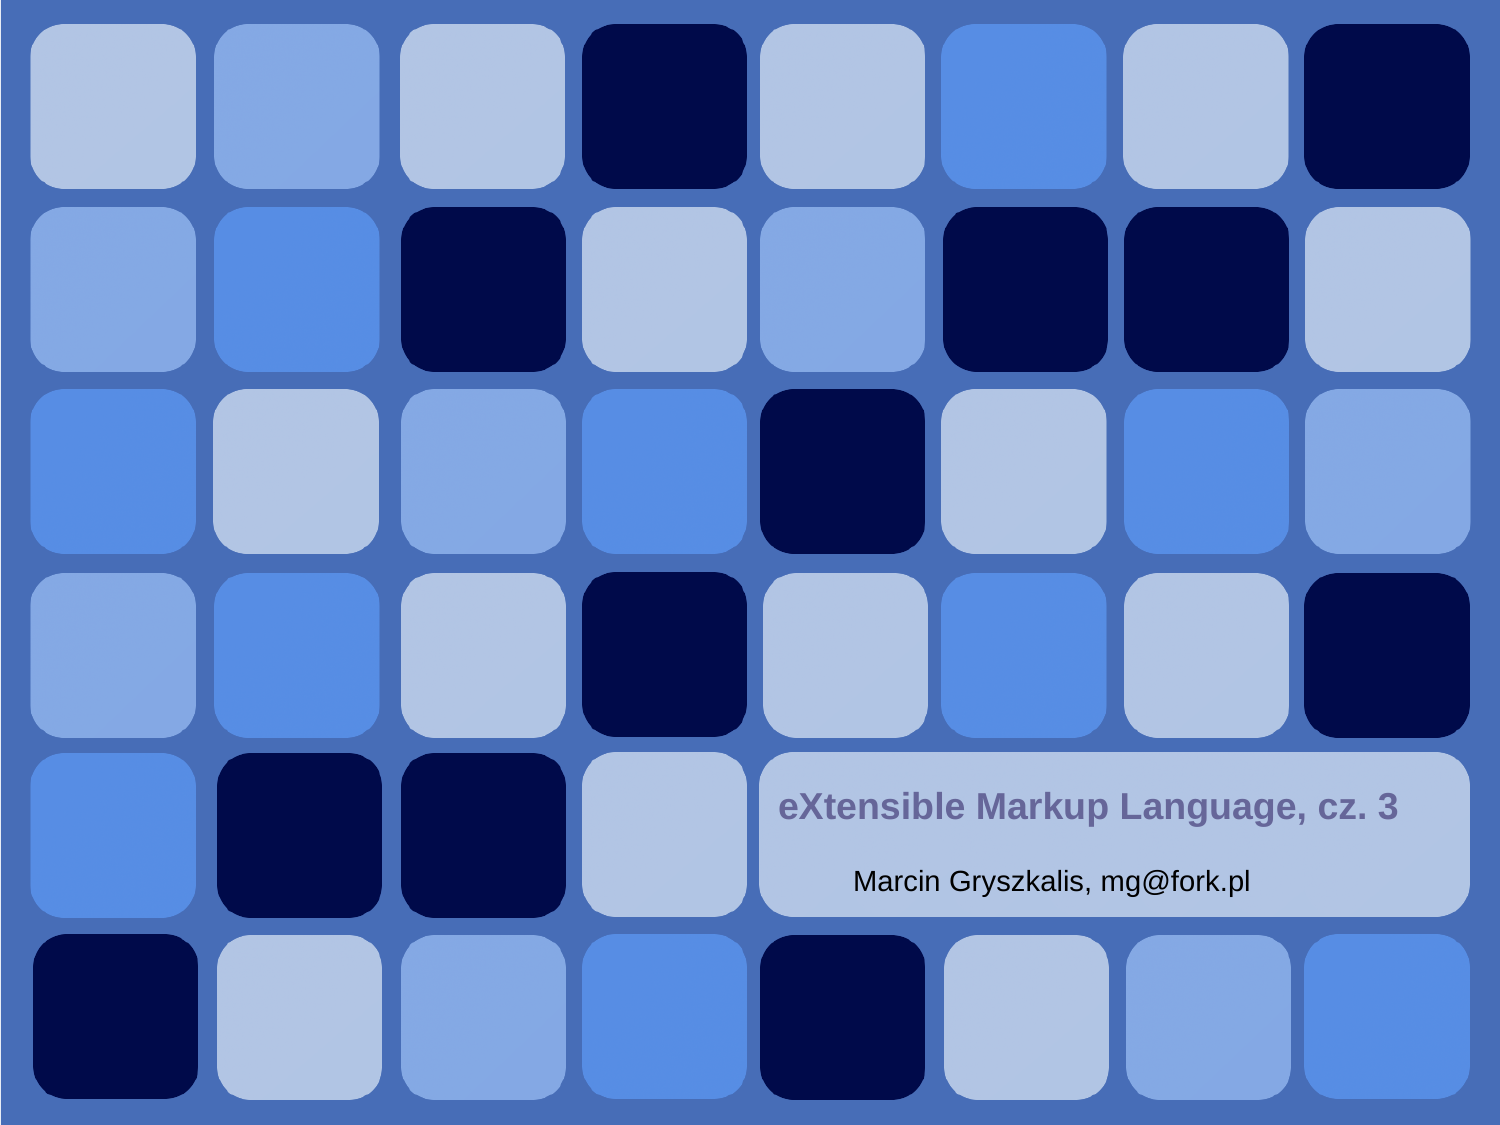

# eXtensible Markup Language, cz. 3
Marcin Gryszkalis, mg@fork.pl